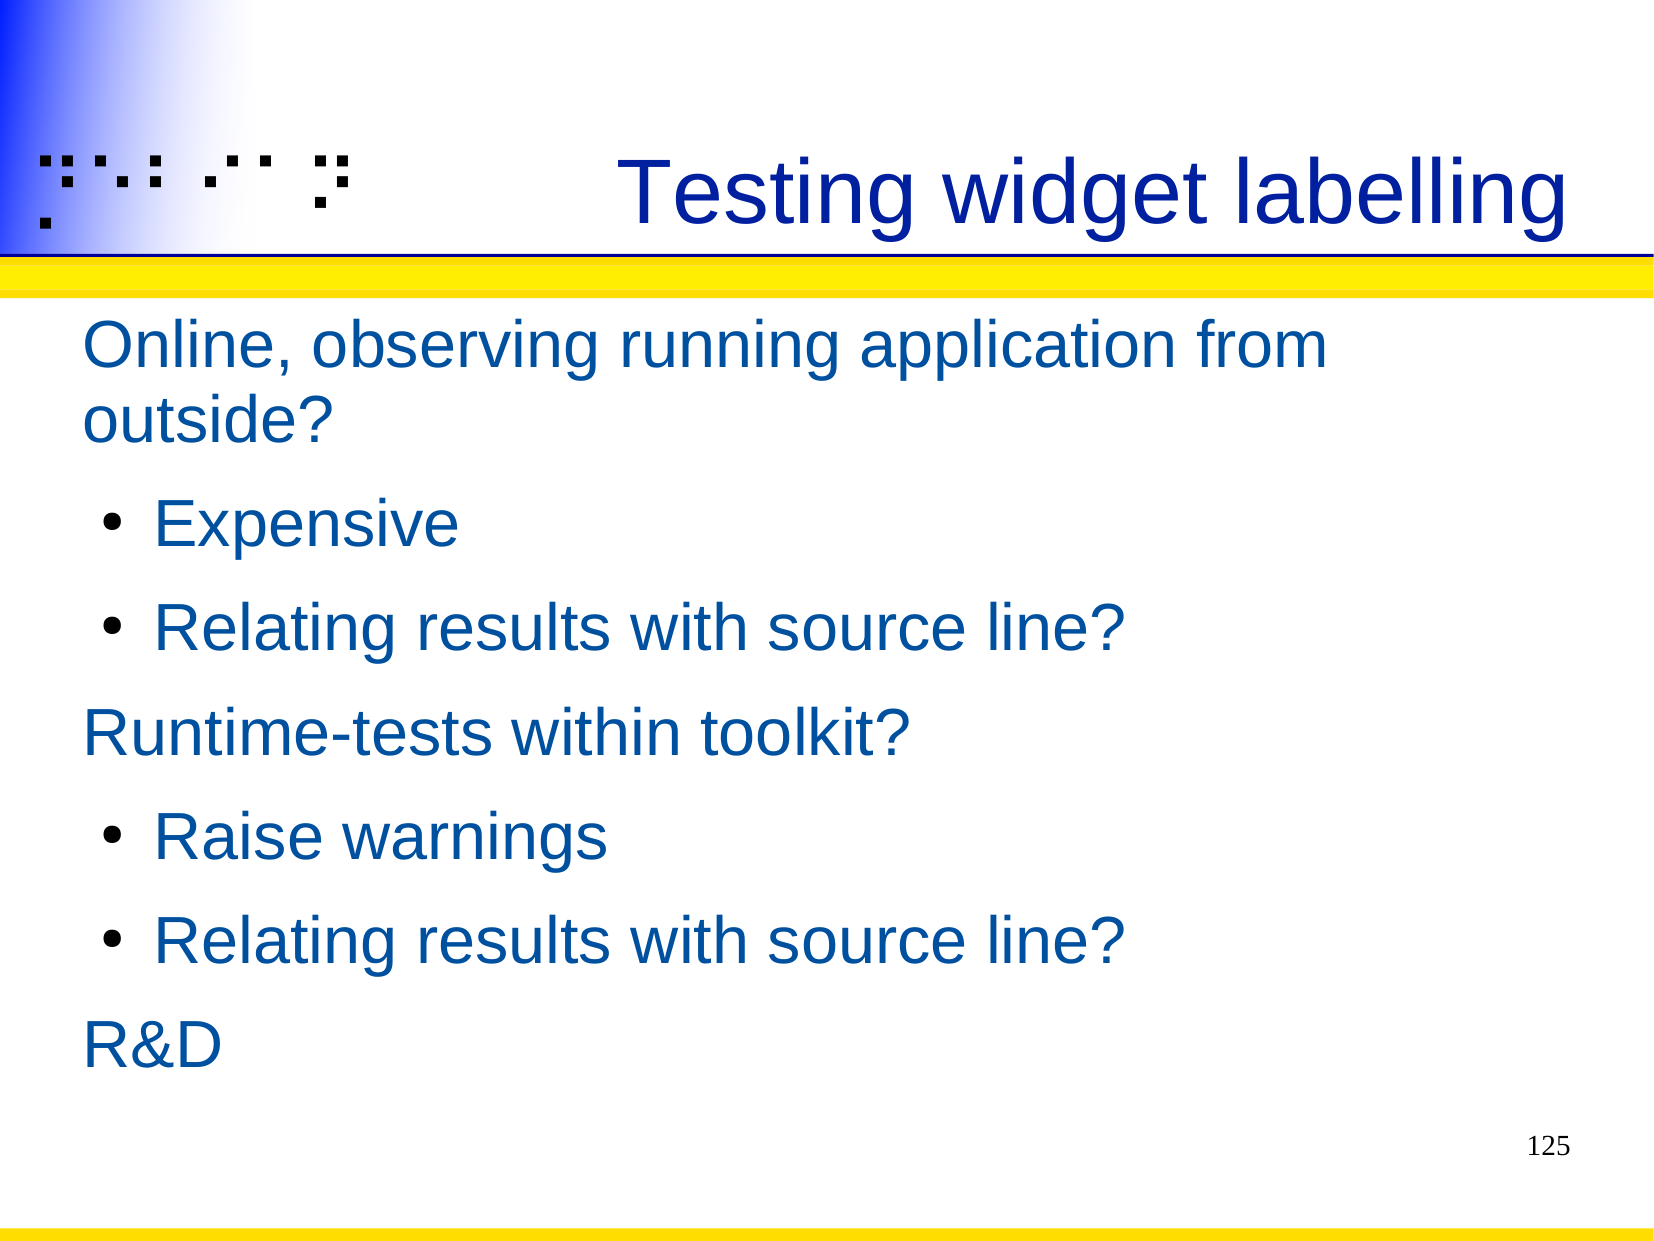

# Testing widget labelling
Online, observing running application from outside?
Expensive
Relating results with source line?
Runtime-tests within toolkit?
Raise warnings
Relating results with source line?
R&D
125